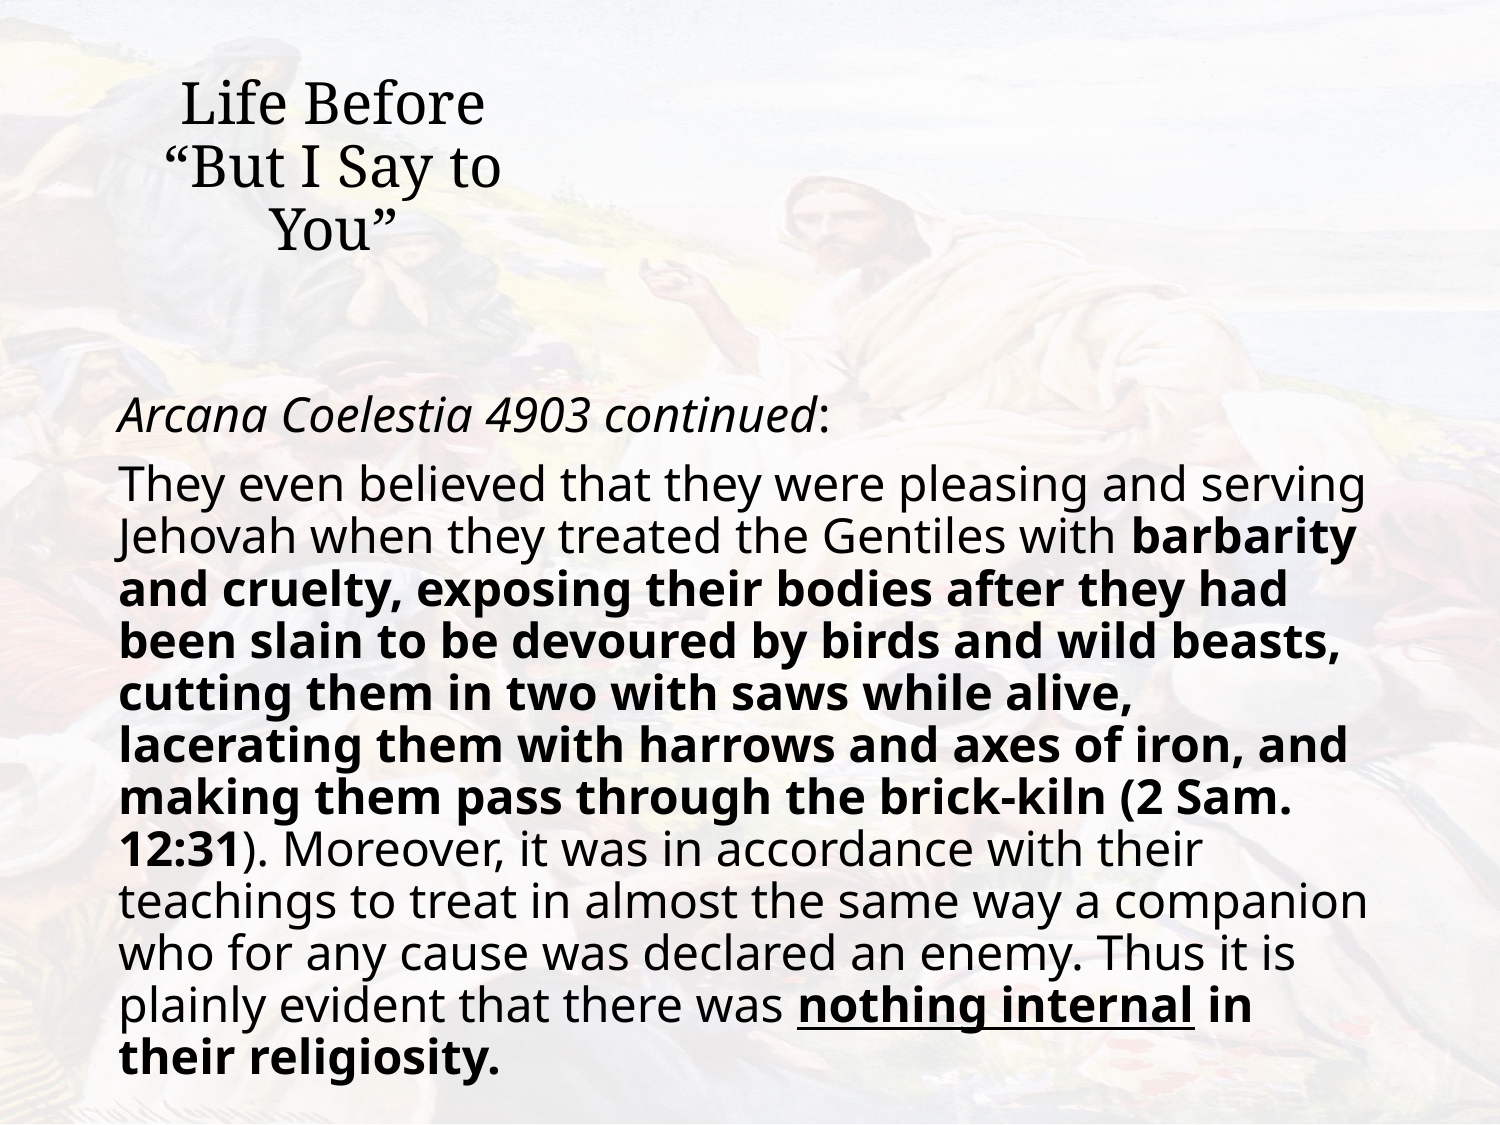

# Life Before “But I Say to You”
Arcana Coelestia 4903 continued:
They even believed that they were pleasing and serving Jehovah when they treated the Gentiles with barbarity and cruelty, exposing their bodies after they had been slain to be devoured by birds and wild beasts, cutting them in two with saws while alive, lacerating them with harrows and axes of iron, and making them pass through the brick-kiln (2 Sam. 12:31). Moreover, it was in accordance with their teachings to treat in almost the same way a companion who for any cause was declared an enemy. Thus it is plainly evident that there was nothing internal in their religiosity.